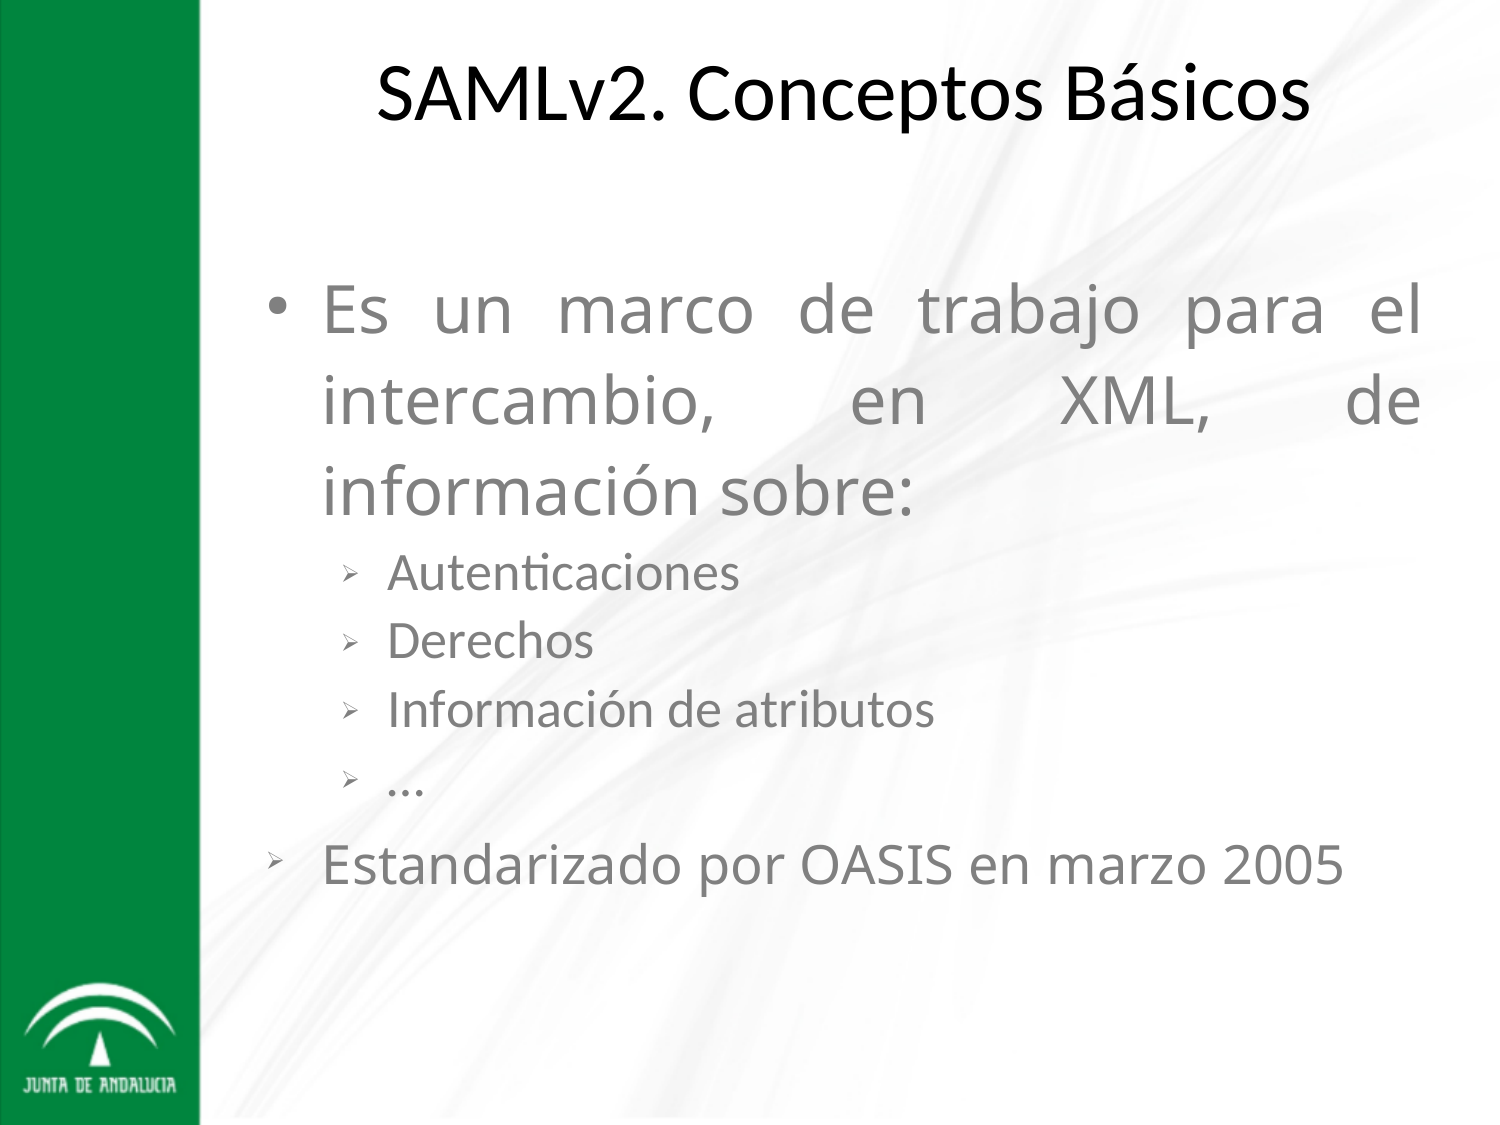

# SAMLv2. Conceptos Básicos
Es un marco de trabajo para el intercambio, en XML, de información sobre:
Autenticaciones
Derechos
Información de atributos
…
Estandarizado por OASIS en marzo 2005